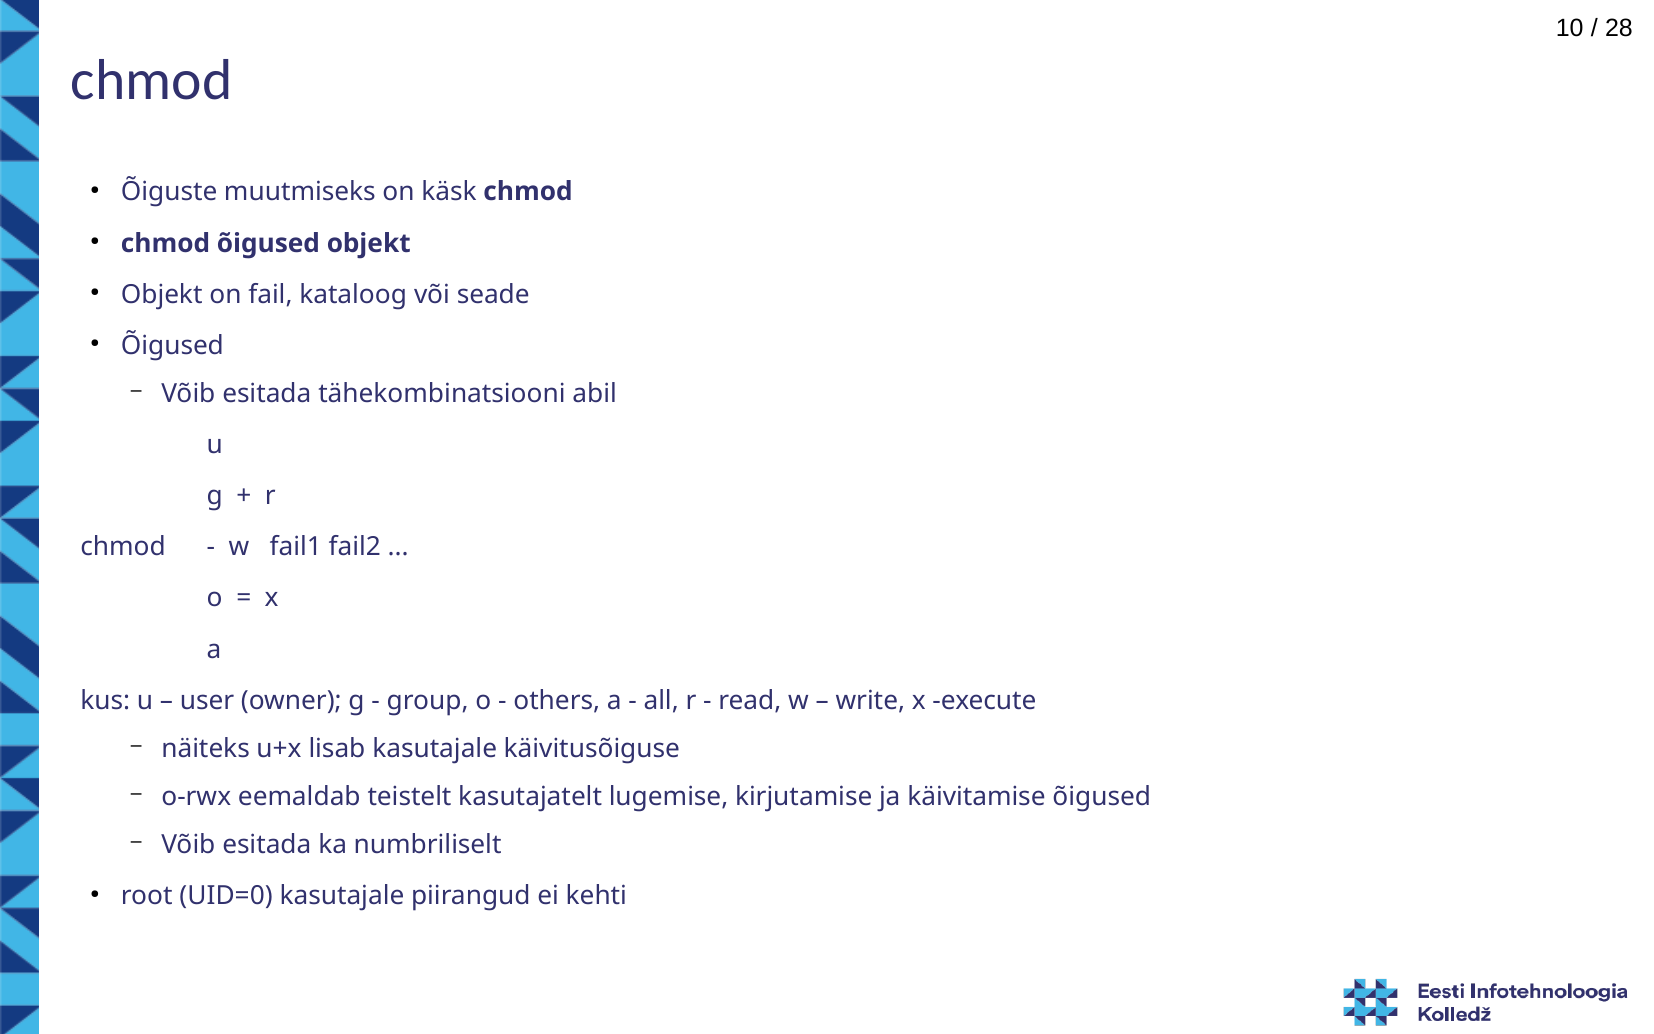

# chmod
Õiguste muutmiseks on käsk chmod
chmod õigused objekt
Objekt on fail, kataloog või seade
Õigused
Võib esitada tähekombinatsiooni abil
 		u
 		g + r
chmod 	- w fail1 fail2 ...
 		o = x
 		a
kus: u – user (owner); g - group, o - others, a - all, r - read, w – write, x -execute
näiteks u+x lisab kasutajale käivitusõiguse
o-rwx eemaldab teistelt kasutajatelt lugemise, kirjutamise ja käivitamise õigused
Võib esitada ka numbriliselt
root (UID=0) kasutajale piirangud ei kehti